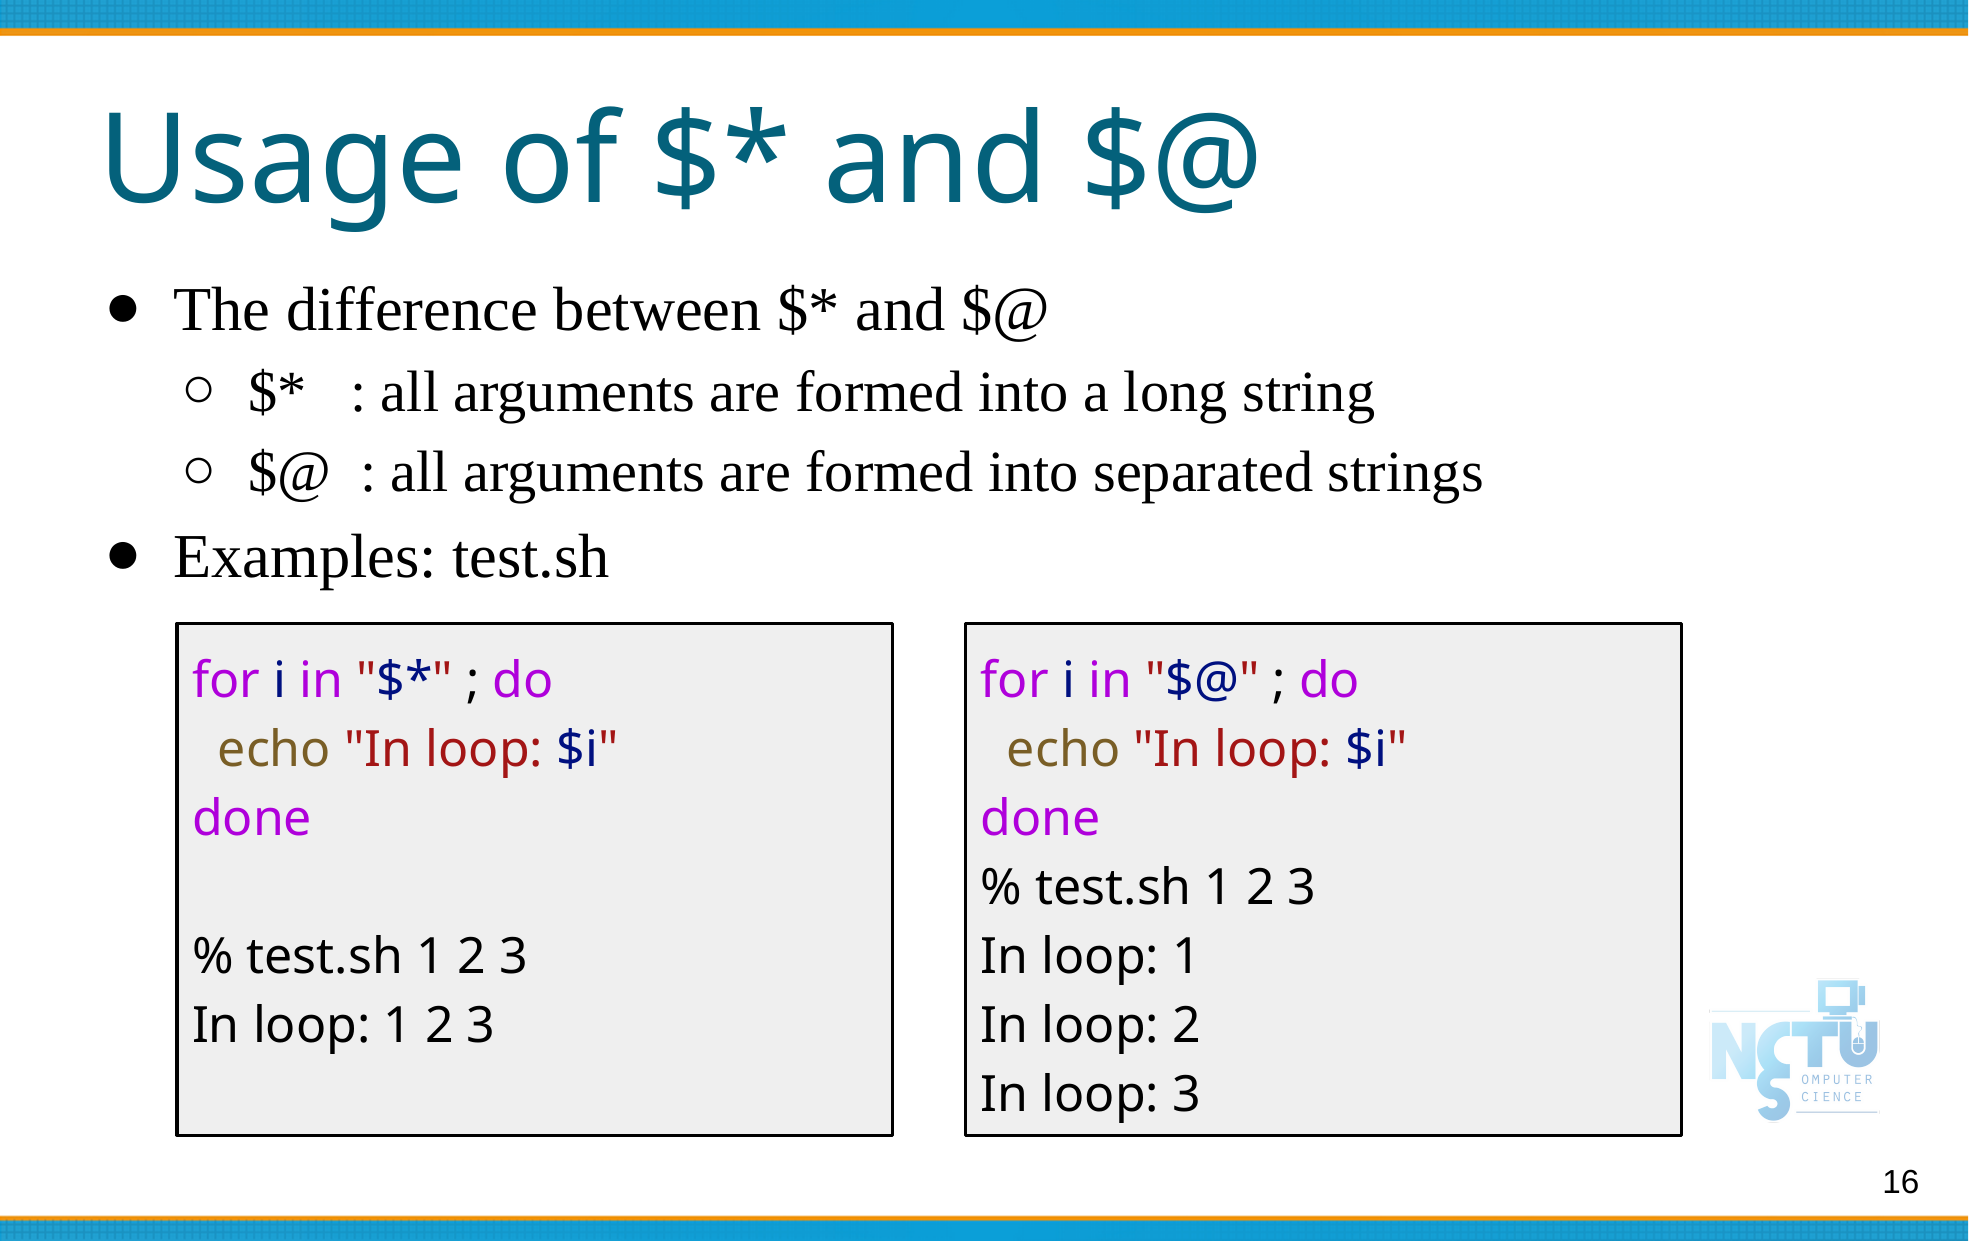

# Usage of $* and $@
The difference between $* and $@
$* : all arguments are formed into a long string
$@ : all arguments are formed into separated strings
Examples: test.sh
for i in "$*" ; do
 echo "In loop: $i"
done
% test.sh 1 2 3
In loop: 1 2 3
for i in "$@" ; do
 echo "In loop: $i"
done
% test.sh 1 2 3
In loop: 1
In loop: 2
In loop: 3